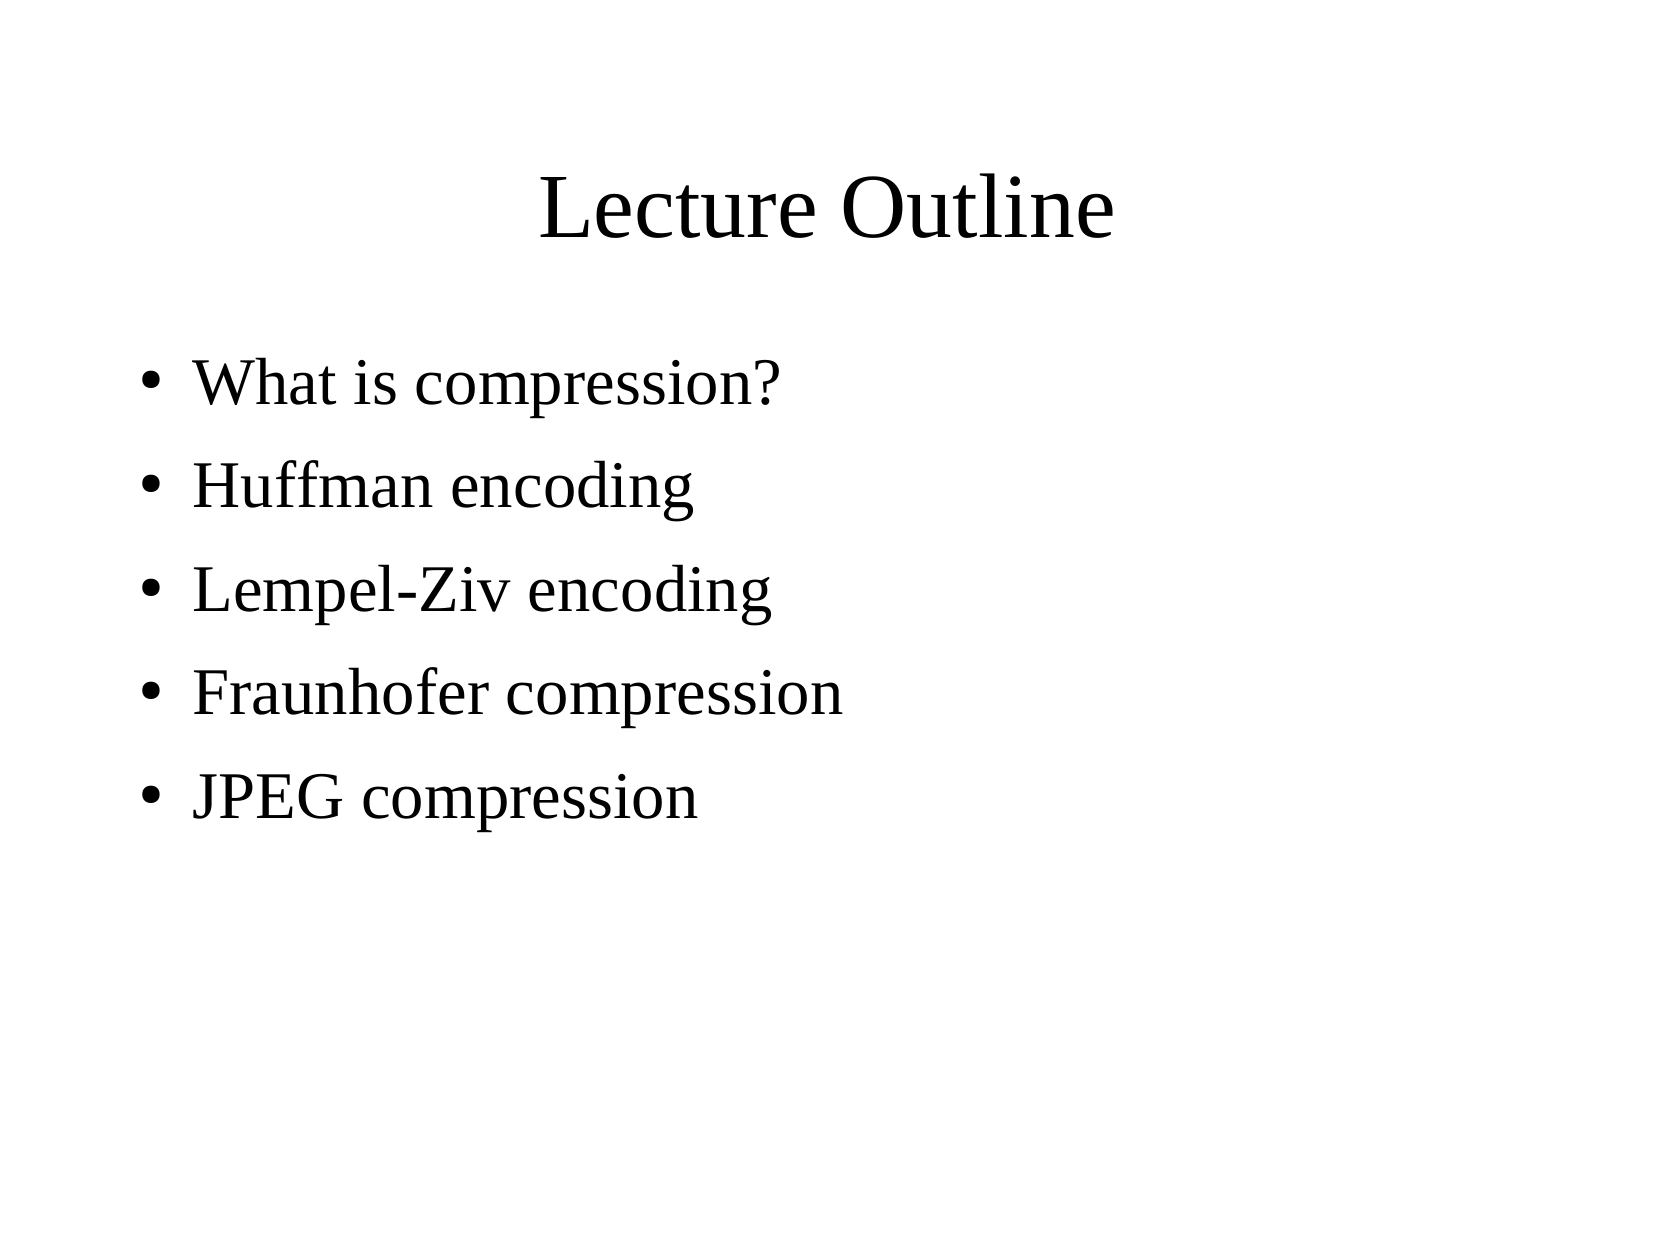

# Lecture Outline
What is compression?
Huffman encoding
Lempel-Ziv encoding
Fraunhofer compression
JPEG compression